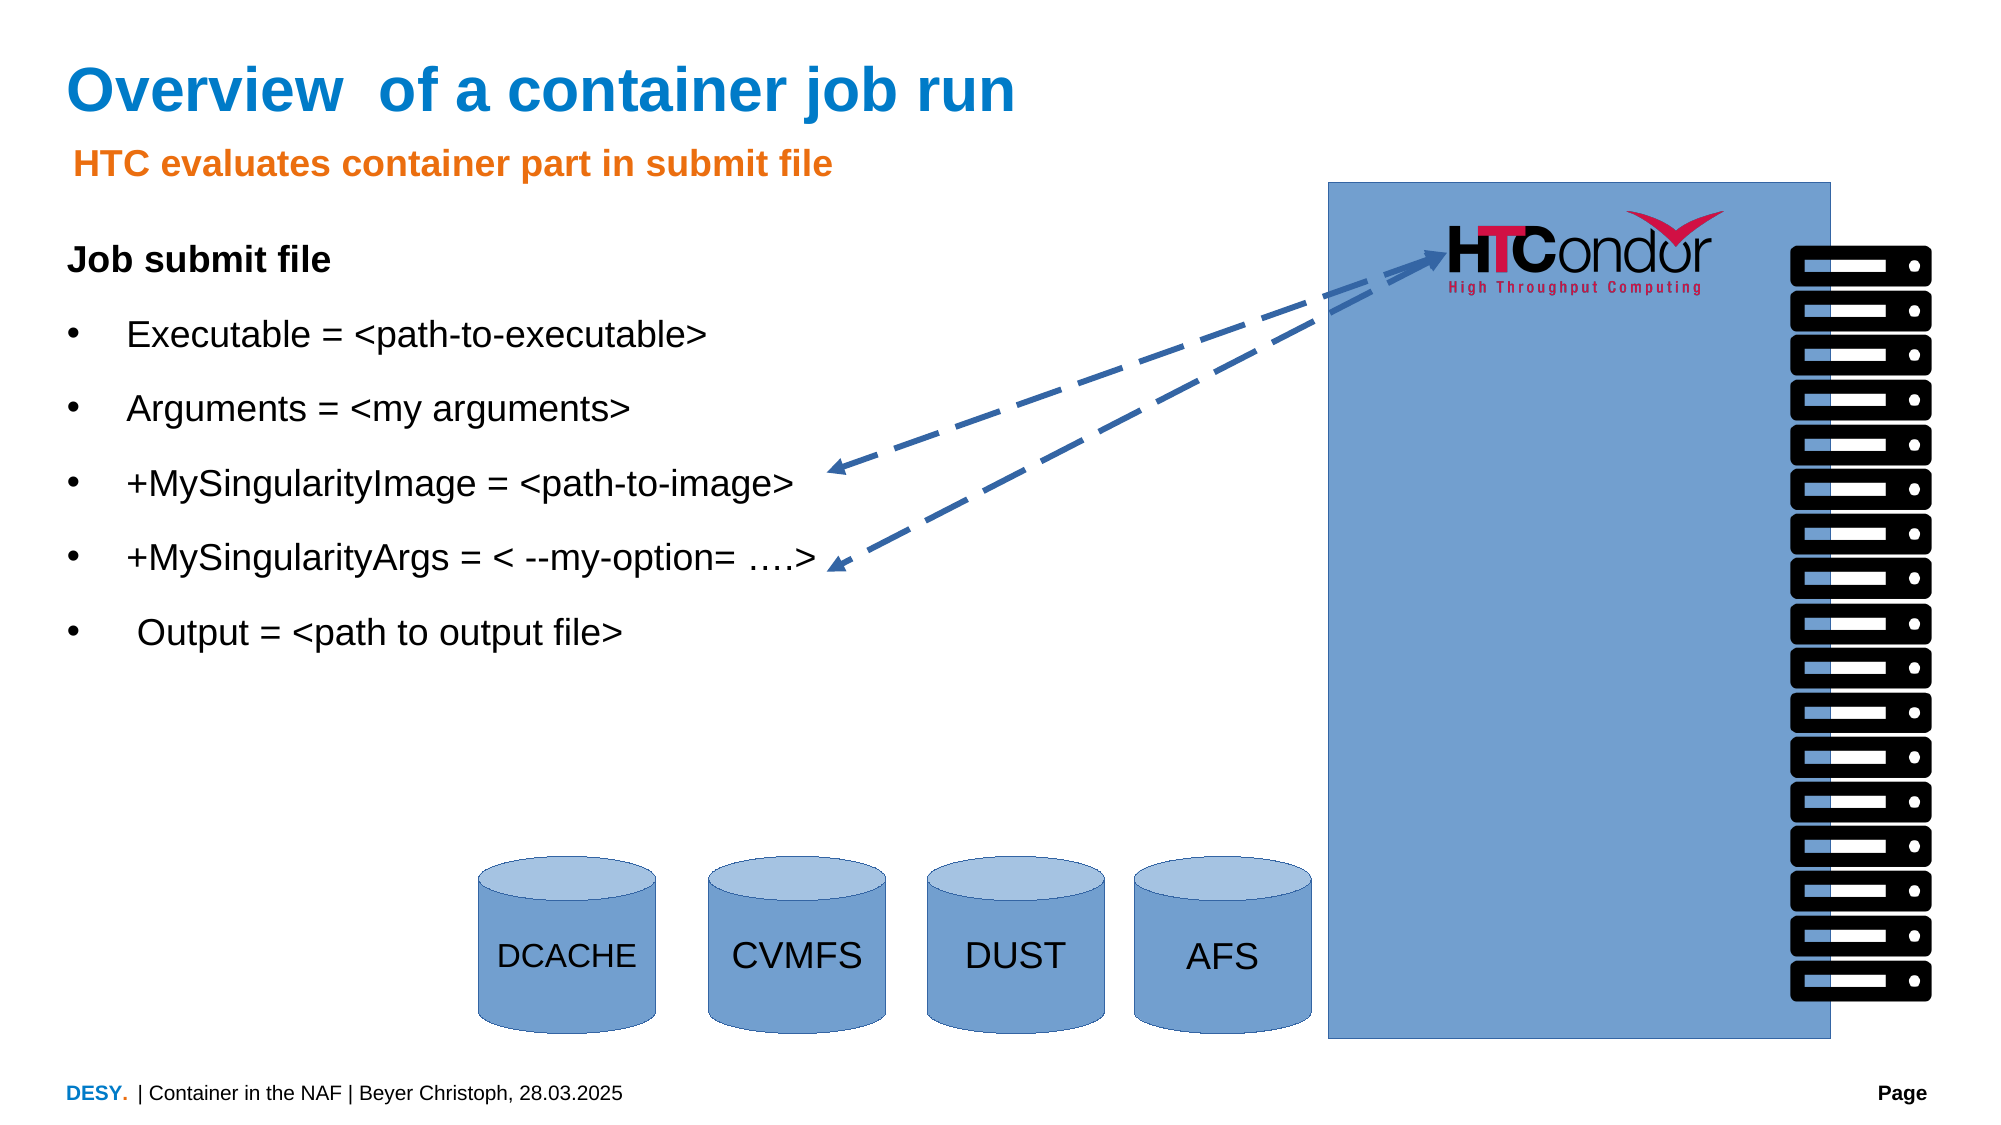

# Overview of a container job run
HTC evaluates container part in submit file
Job submit file
Executable = <path-to-executable>
Arguments = <my arguments>
+MySingularityImage = <path-to-image>
+MySingularityArgs = < --my-option= ….>
 Output = <path to output file>
CVMFS
DCACHE
DUST
AFS
| Container in the NAF | Beyer Christoph, 28.03.2025